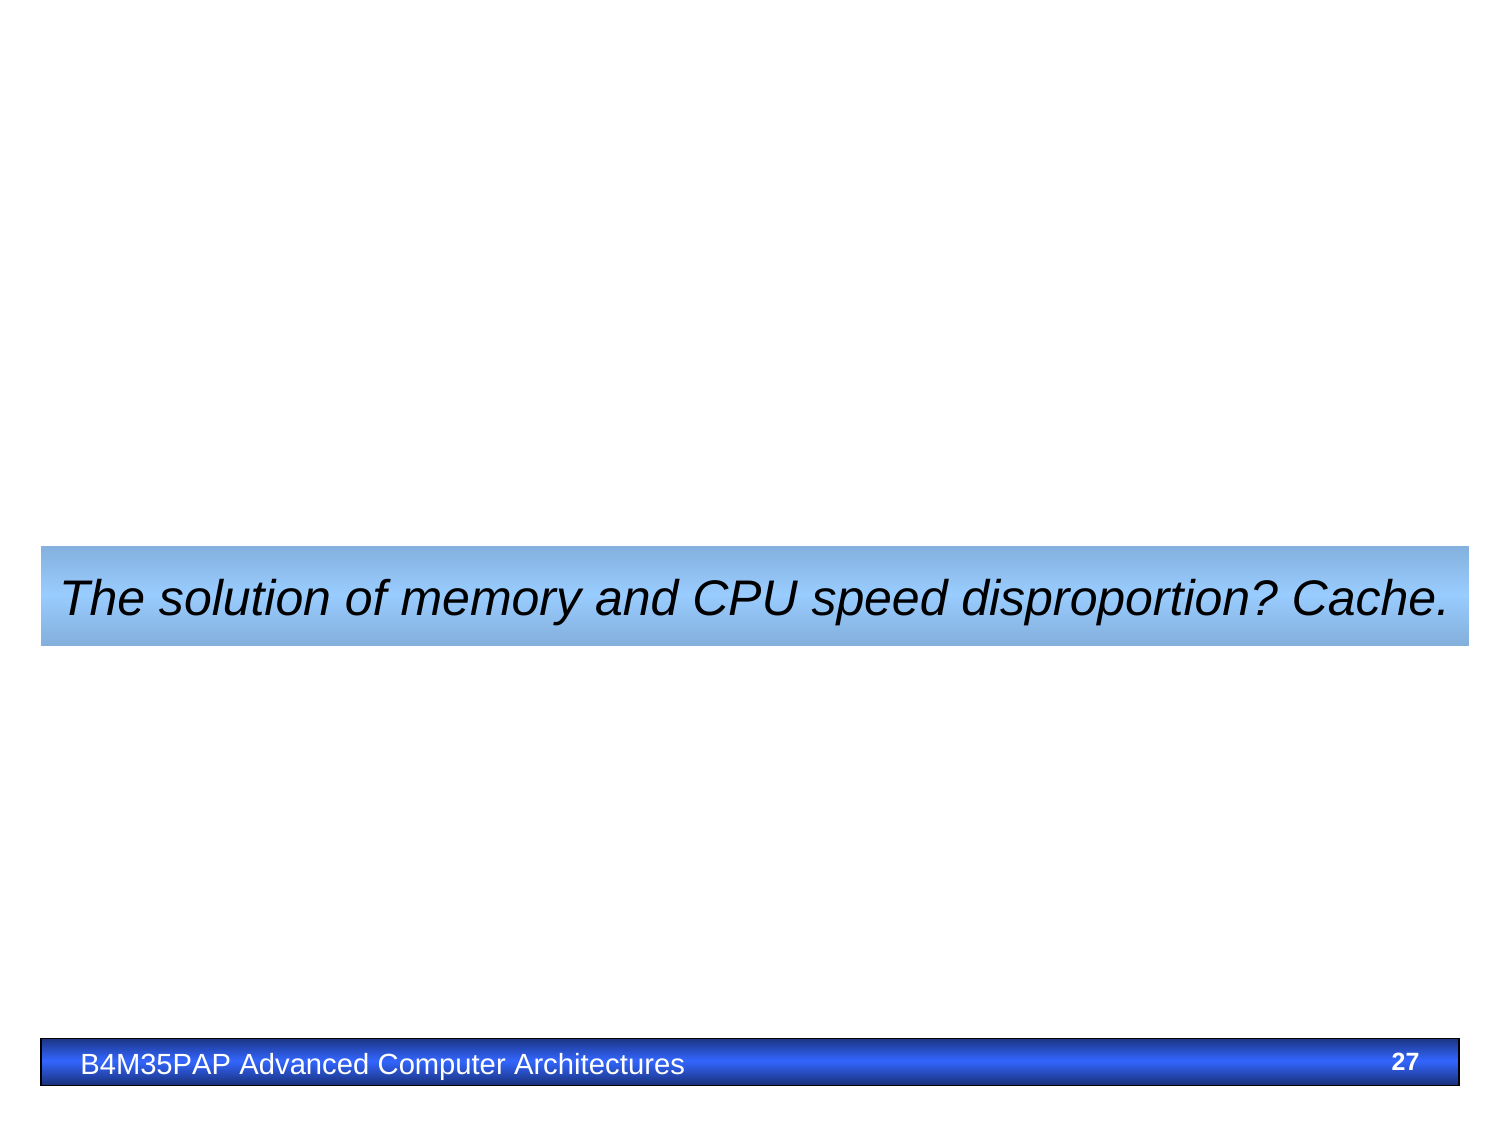

# The solution of memory and CPU speed disproportion? Cache.